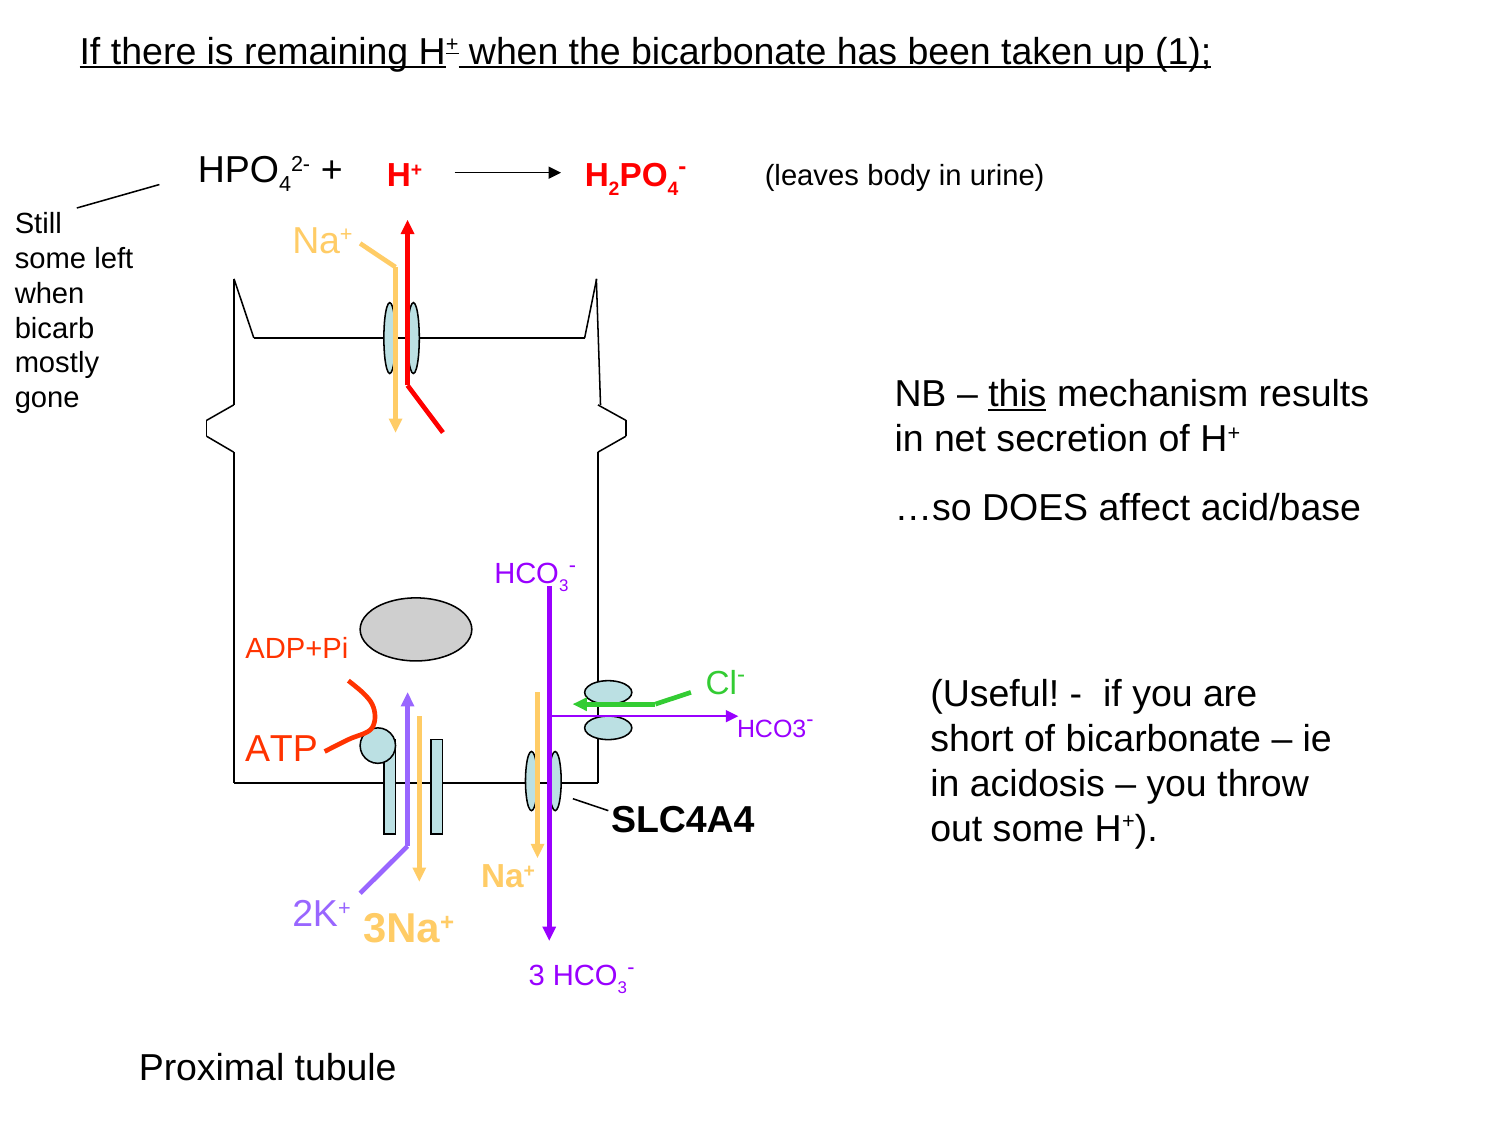

If there is remaining H+ when the bicarbonate has been taken up (1);
HPO42- +
H+ H2PO4-
(leaves body in urine)
Still some left when bicarb mostly gone
Na+
NB – this mechanism results in net secretion of H+
…so DOES affect acid/base
HCO3-
ADP+Pi
Cl-
(Useful! - if you are short of bicarbonate – ie in acidosis – you throw out some H+).
 HCO3-
ATP
SLC4A4
Na+
2K+
3Na+
3 HCO3-
Proximal tubule